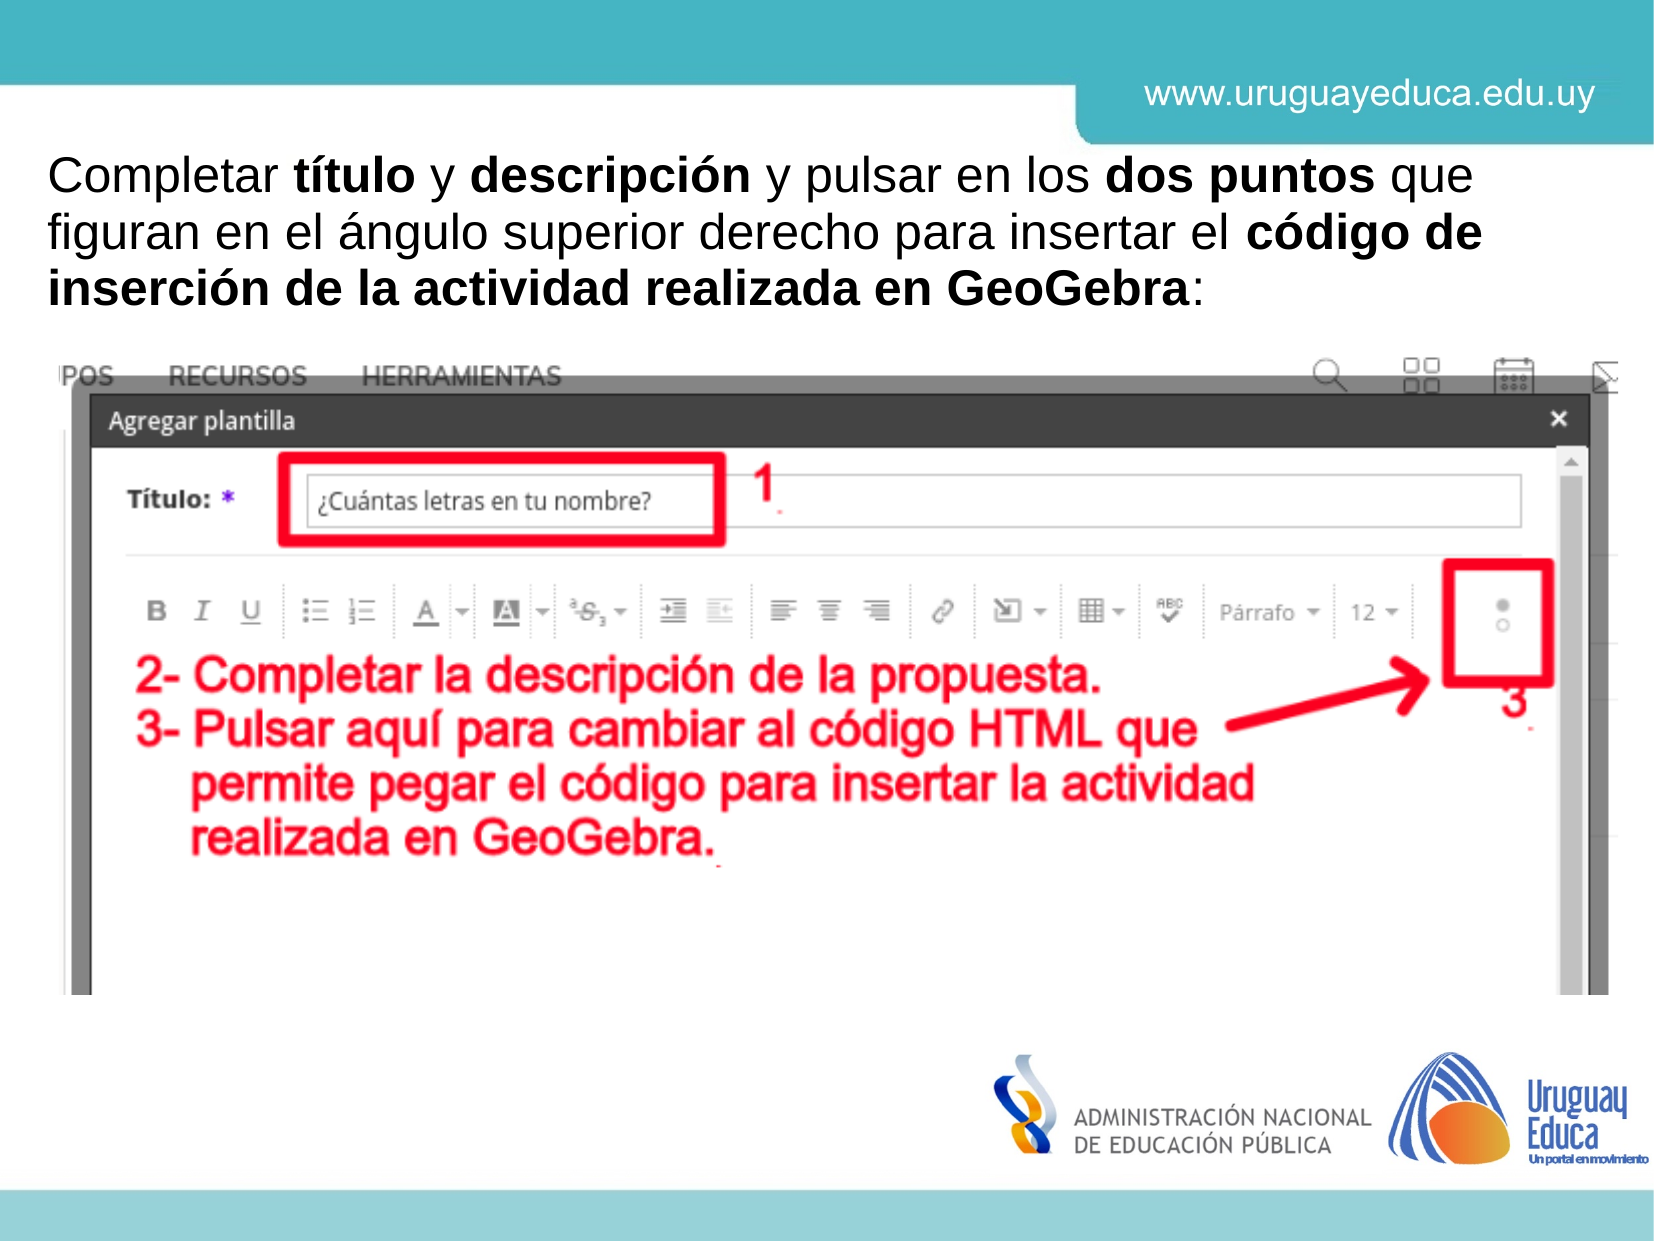

# Completar título y descripción y pulsar en los dos puntos que figuran en el ángulo superior derecho para insertar el código de inserción de la actividad realizada en GeoGebra: